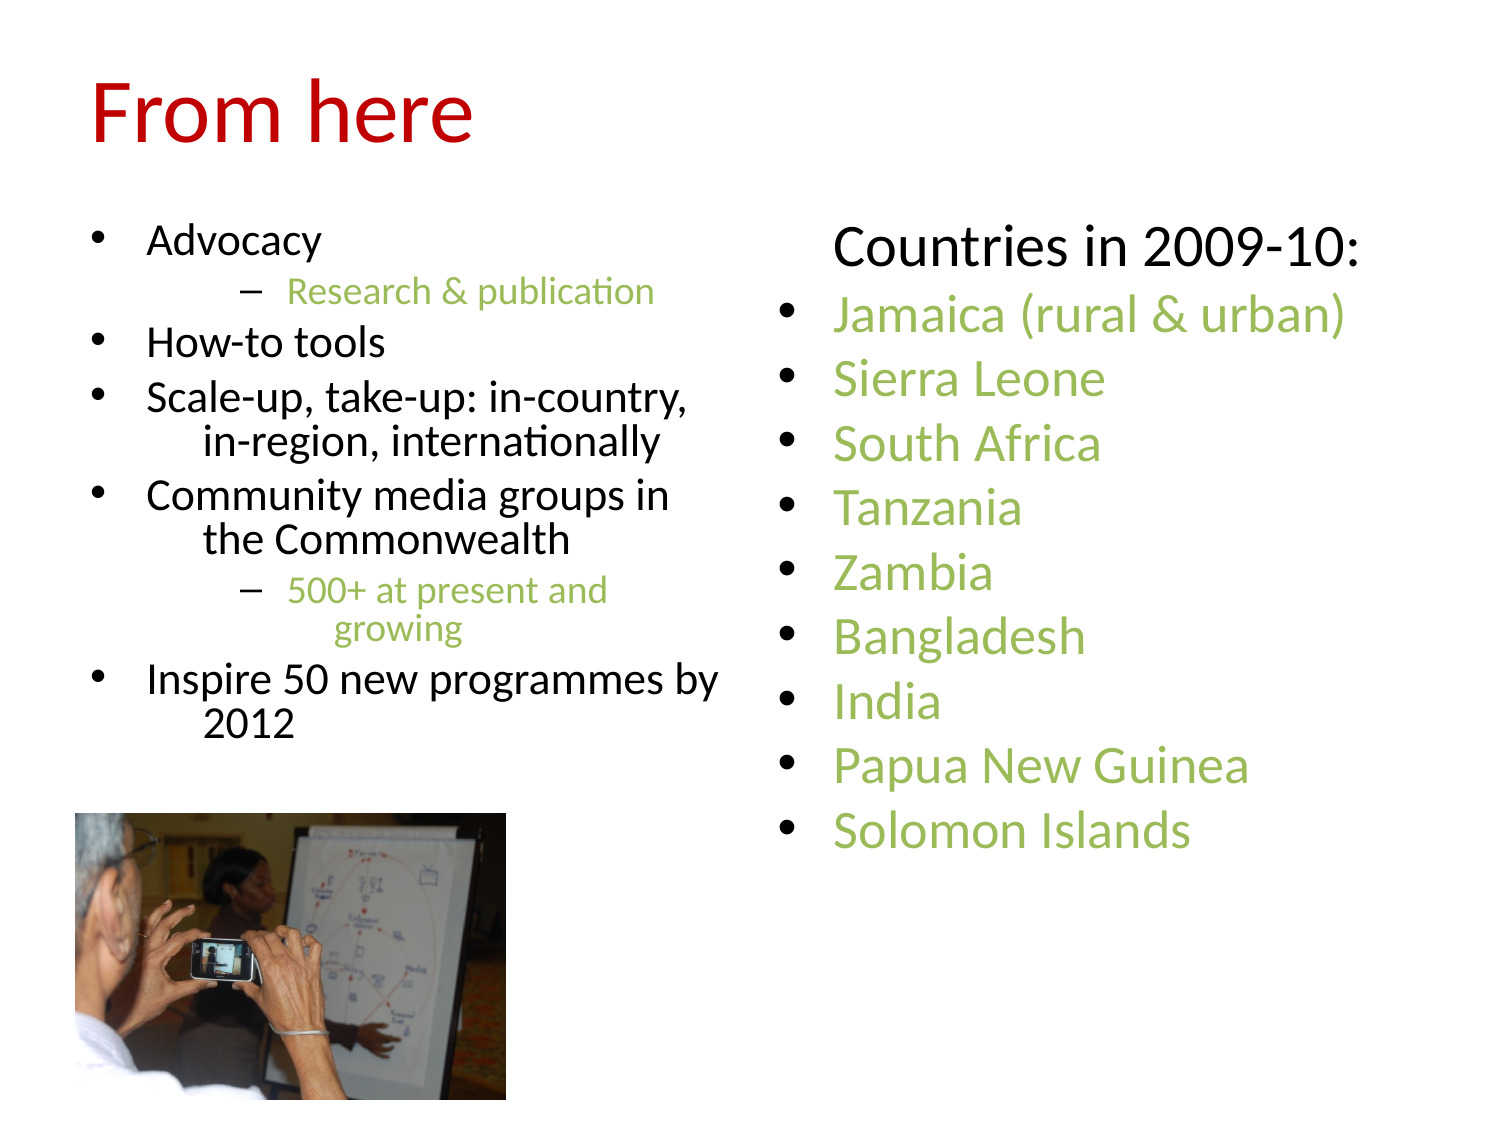

# From here
Advocacy
Research & publication
How-to tools
Scale-up, take-up: in-country, in-region, internationally
Community media groups in the Commonwealth
500+ at present and growing
Inspire 50 new programmes by 2012
Countries in 2009-10:
Jamaica (rural & urban)
Sierra Leone
South Africa
Tanzania
Zambia
Bangladesh
India
Papua New Guinea
Solomon Islands